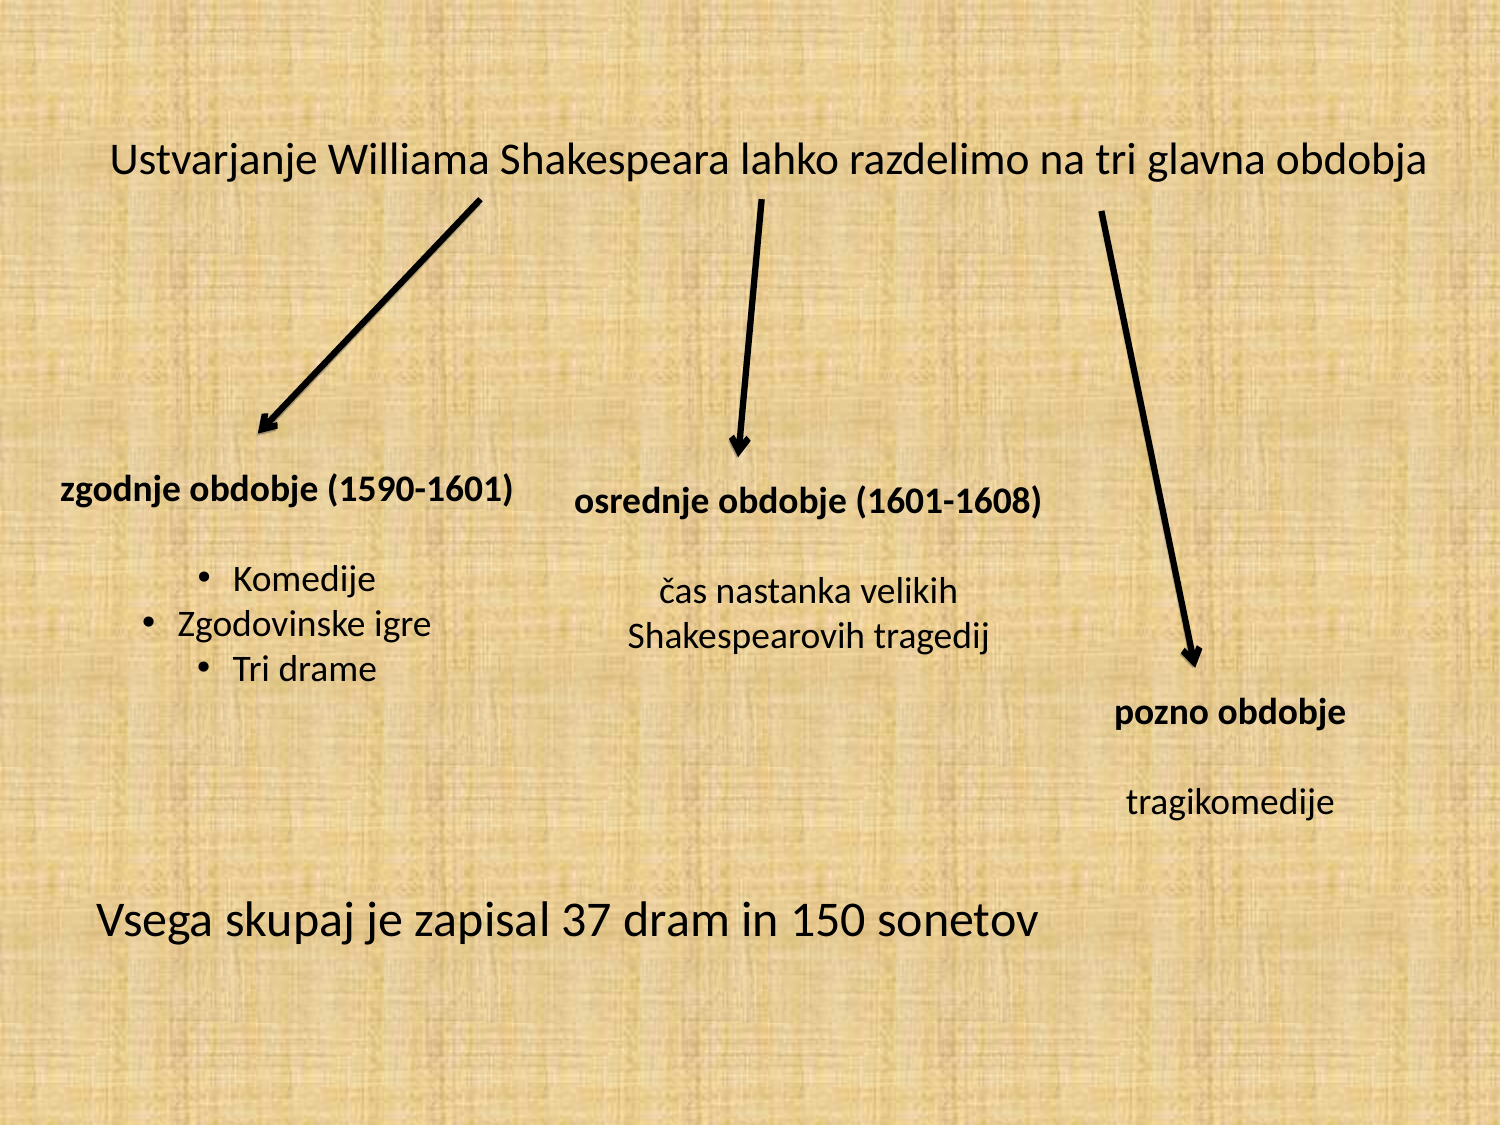

# Ustvarjanje Williama Shakespeara lahko razdelimo na tri glavna obdobja
zgodnje obdobje (1590-1601)
Komedije
Zgodovinske igre
Tri drame
osrednje obdobje (1601-1608)
čas nastanka velikih Shakespearovih tragedij
pozno obdobje
tragikomedije
Vsega skupaj je zapisal 37 dram in 150 sonetov